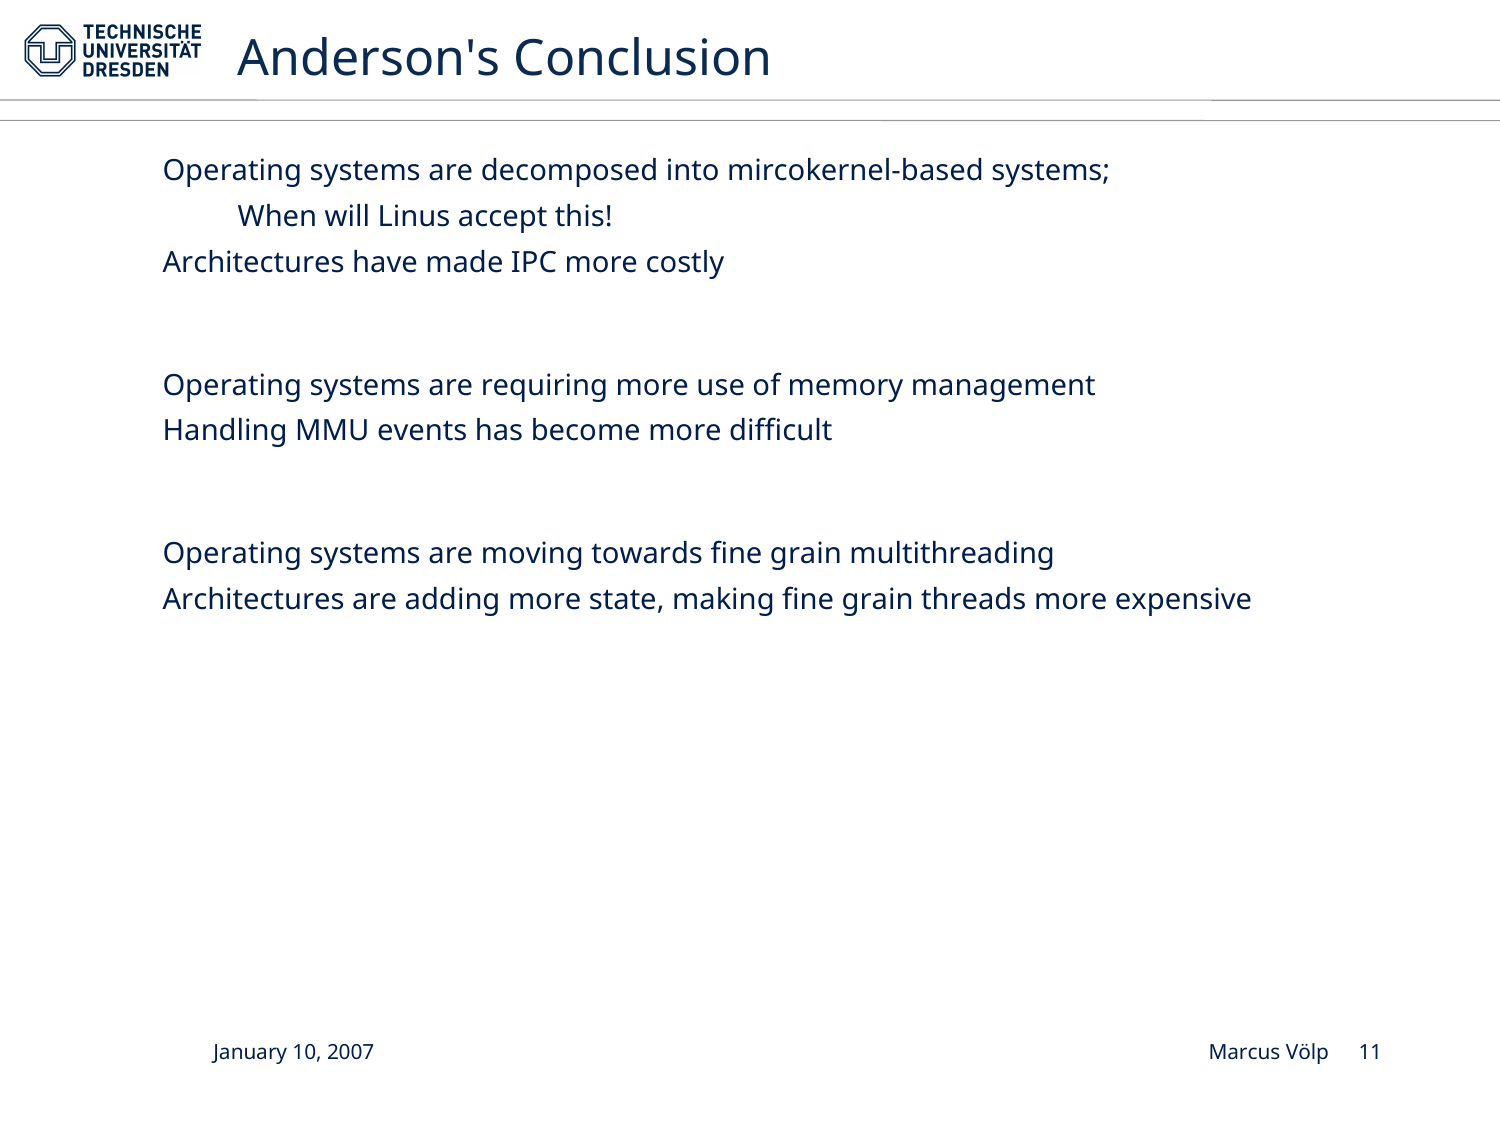

# Anderson's Conclusion
Operating systems are decomposed into mircokernel-based systems;
When will Linus accept this!
Architectures have made IPC more costly
Operating systems are requiring more use of memory management
Handling MMU events has become more difficult
Operating systems are moving towards fine grain multithreading
Architectures are adding more state, making fine grain threads more expensive